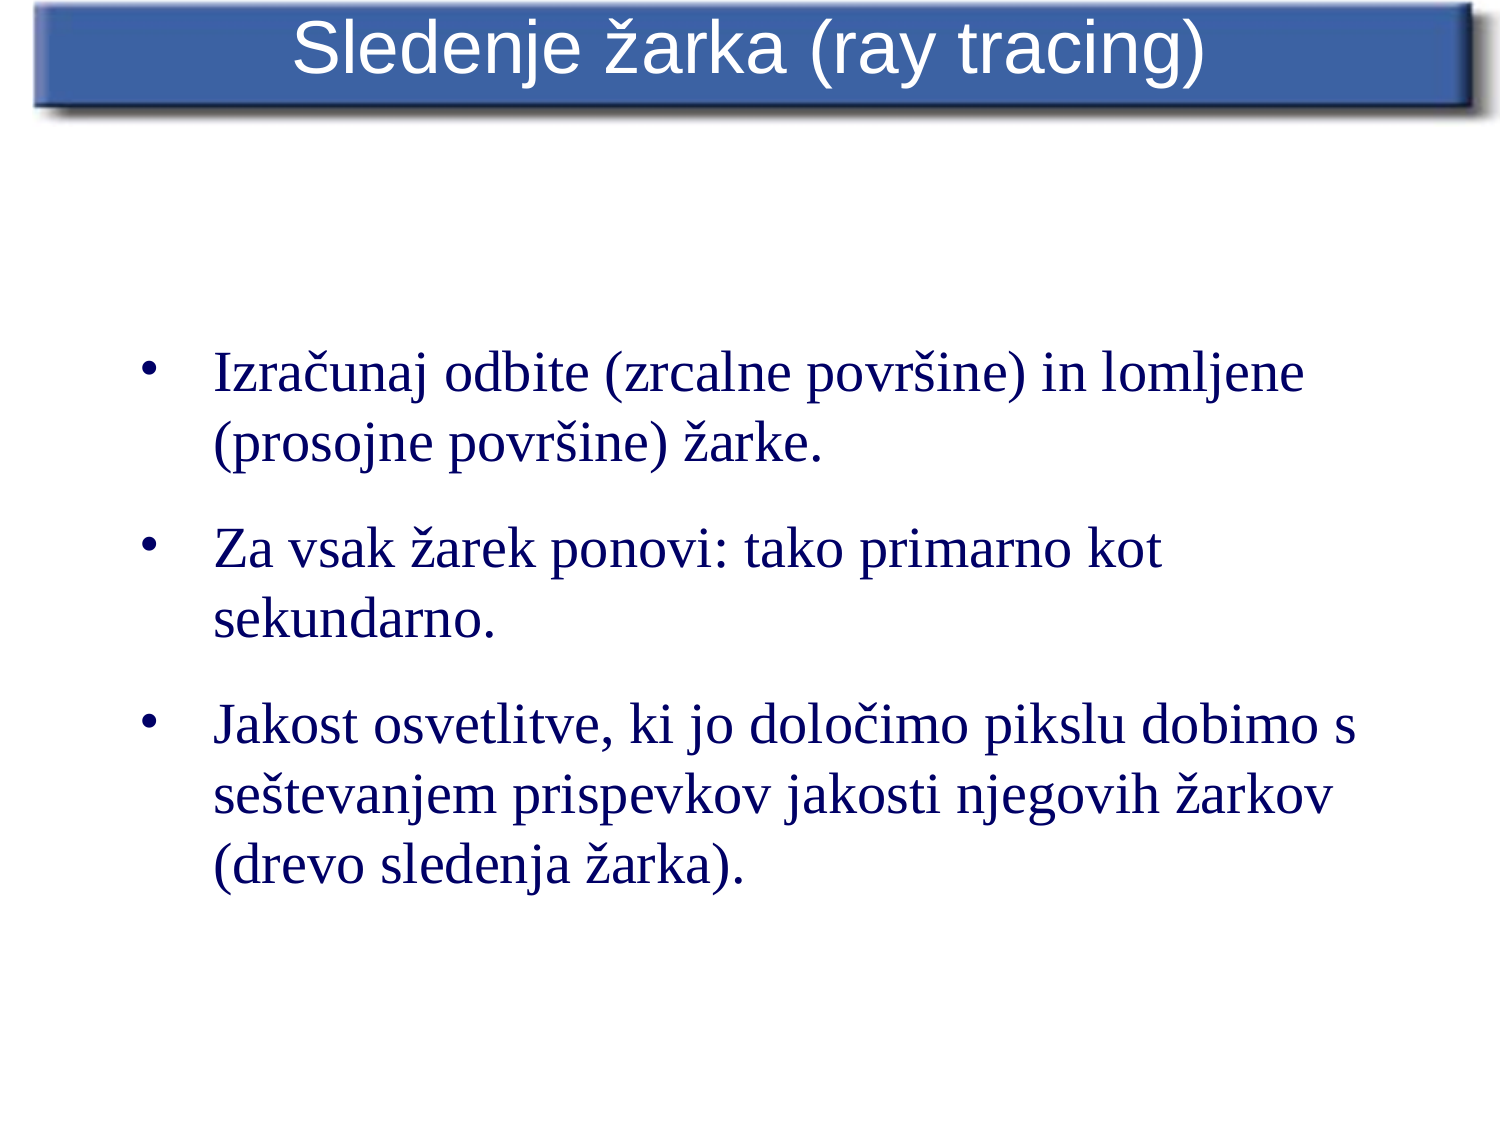

# Sledenje žarka (ray tracing)
Izračunaj odbite (zrcalne površine) in lomljene (prosojne površine) žarke.
Za vsak žarek ponovi: tako primarno kot sekundarno.
Jakost osvetlitve, ki jo določimo pikslu dobimo s seštevanjem prispevkov jakosti njegovih žarkov (drevo sledenja žarka).